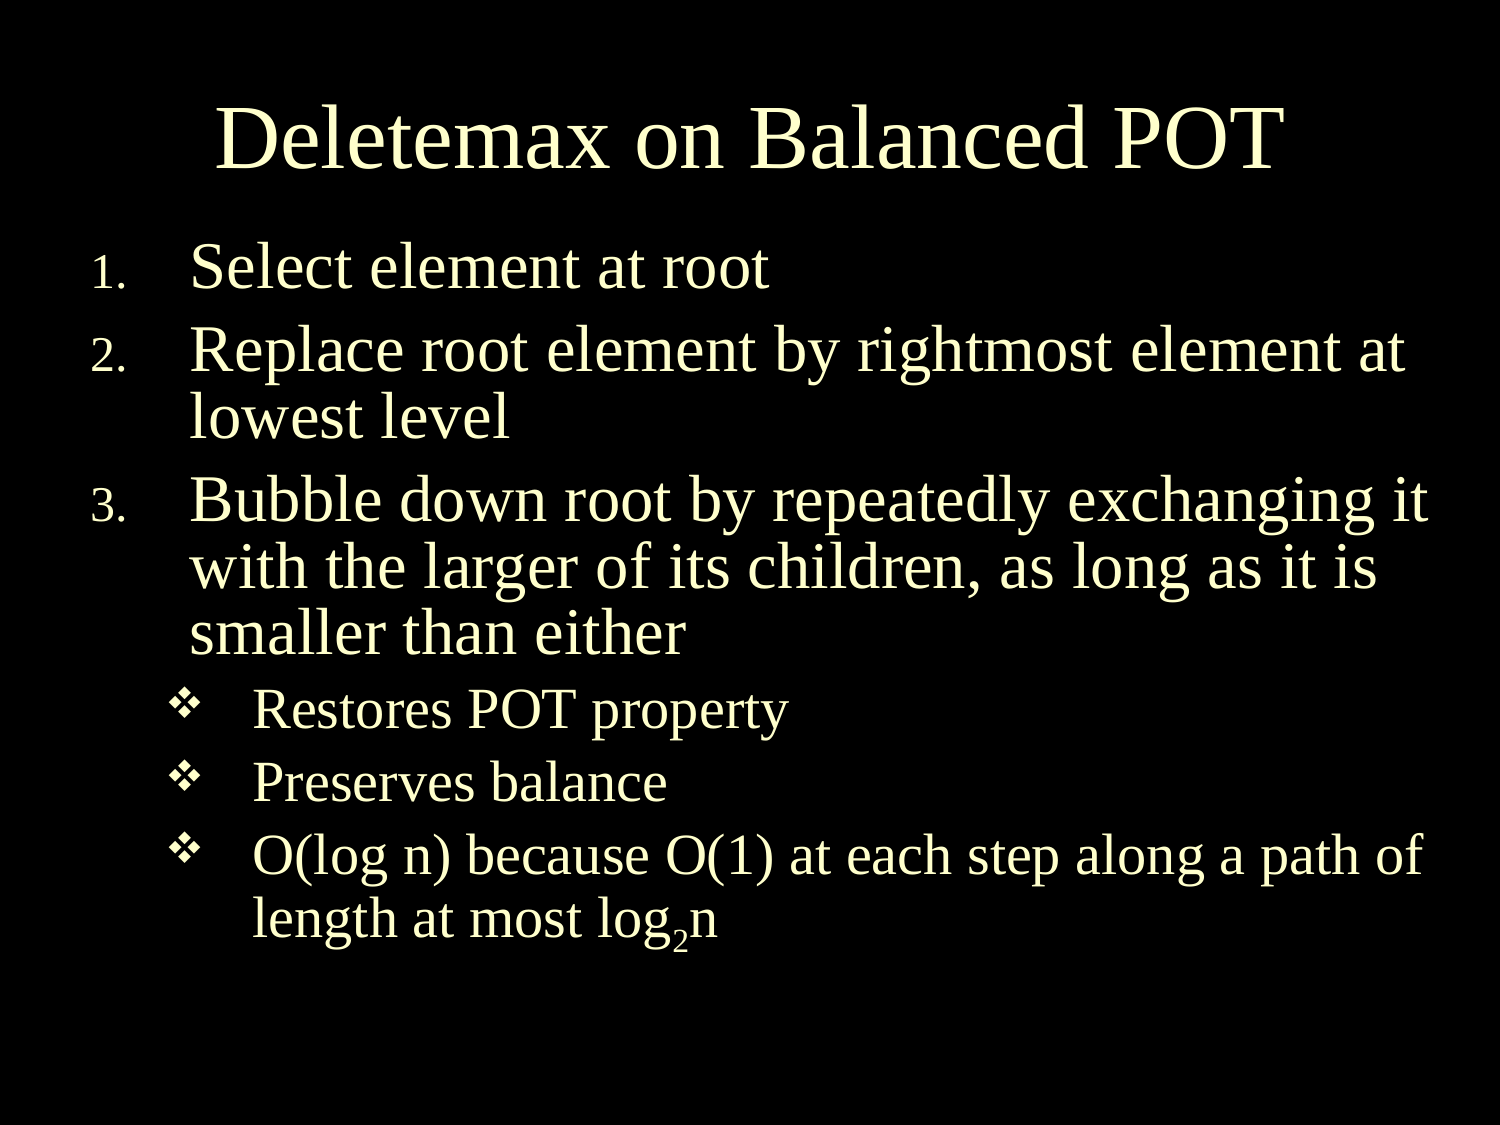

# Deletemax on Balanced POT
Select element at root
Replace root element by rightmost element at lowest level
Bubble down root by repeatedly exchanging it with the larger of its children, as long as it is smaller than either
Restores POT property
Preserves balance
O(log n) because O(1) at each step along a path of length at most log2n